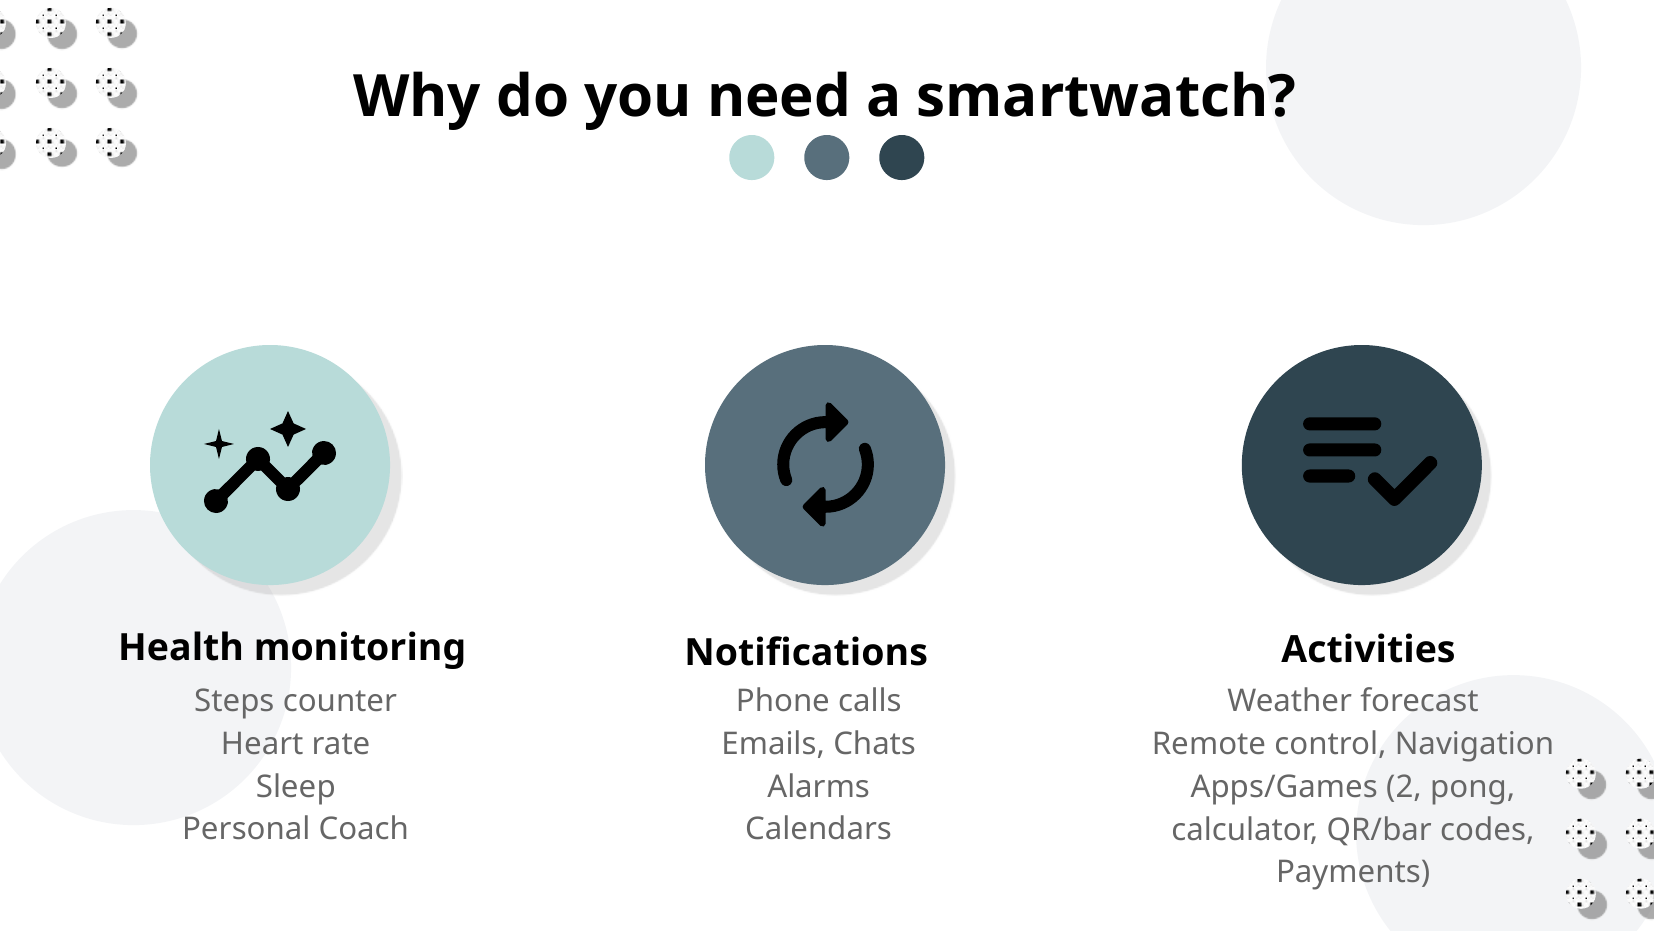

Why do you need a smartwatch?
Health monitoring
Activities
Notifications
Steps counter
Heart rate
Sleep
Personal Coach
Phone calls
Emails, Chats
Alarms
Calendars
Weather forecast
Remote control, Navigation
Apps/Games (2, pong, calculator, QR/bar codes, Payments)